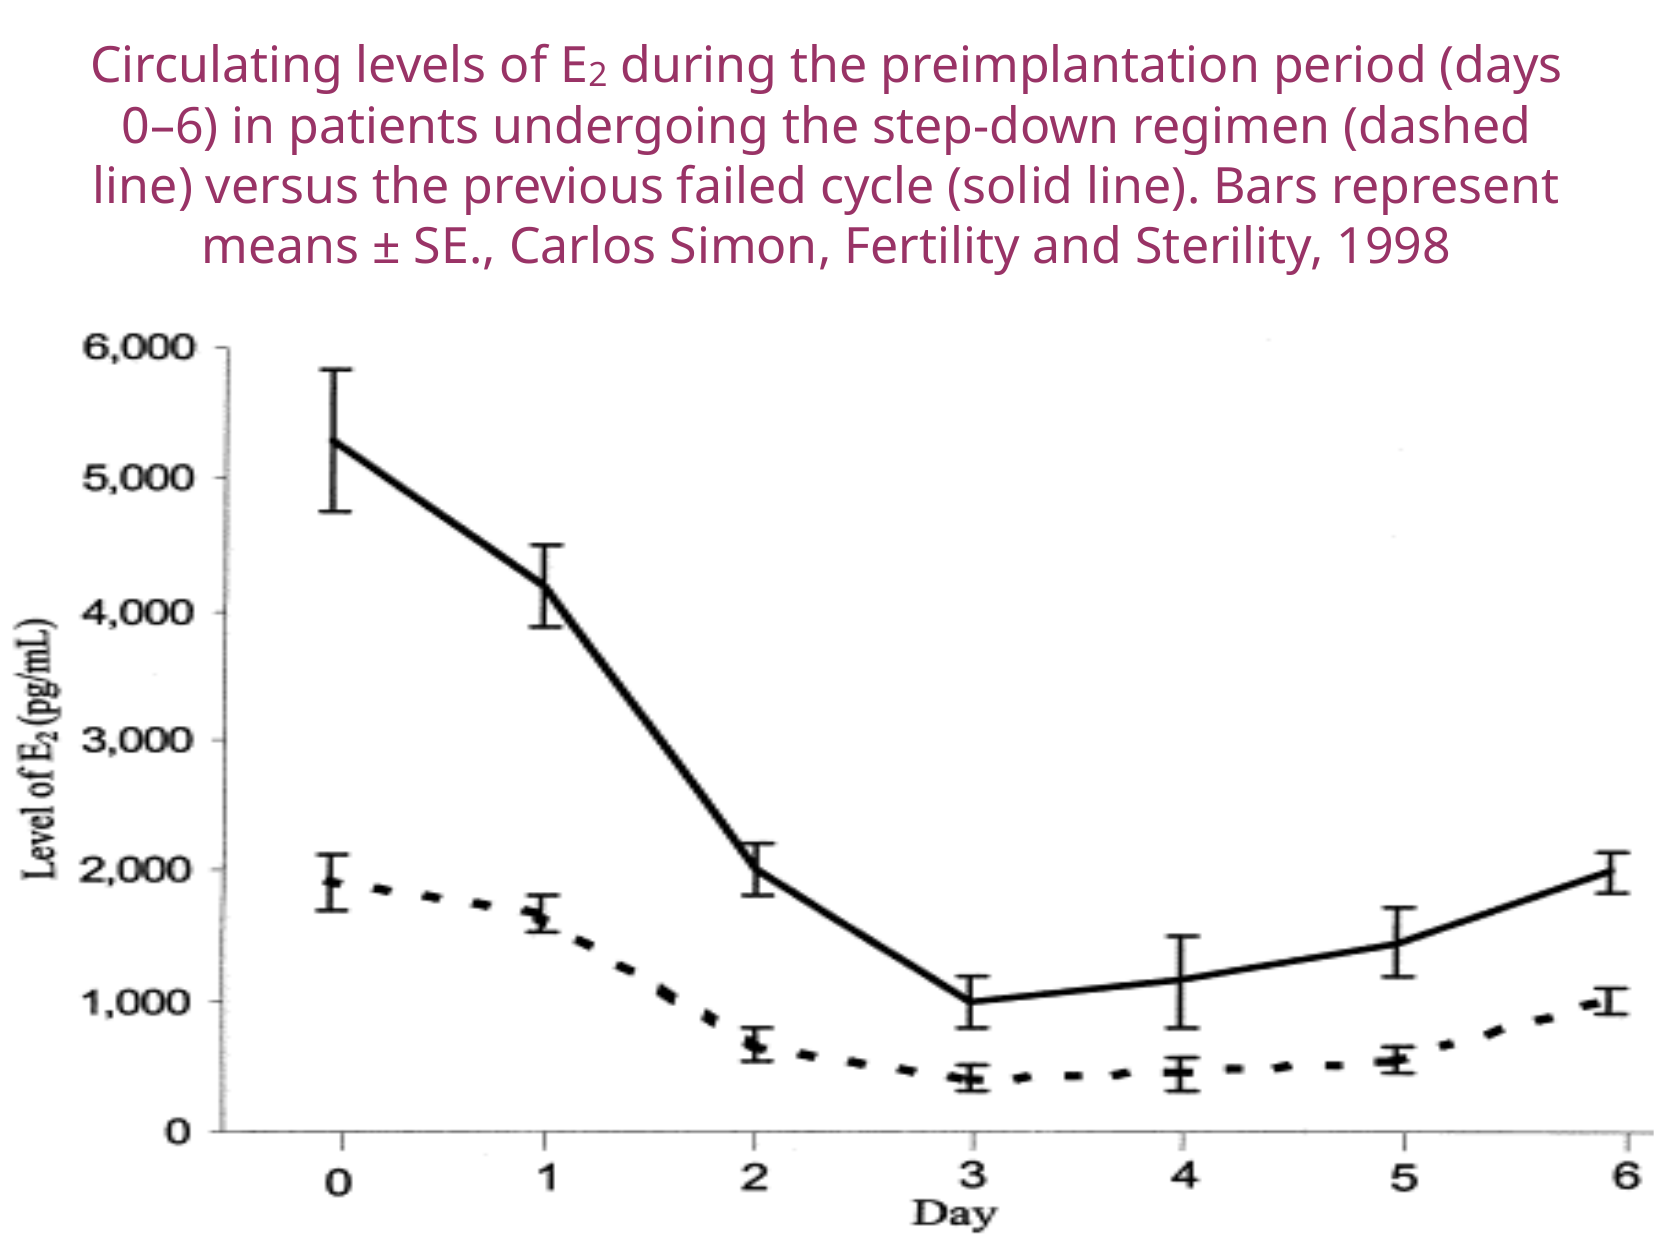

# Circulating levels of E2 during the preimplantation period (days 0–6) in patients undergoing the step-down regimen (dashed line) versus the previous failed cycle (solid line). Bars represent means ± SE., Carlos Simon, Fertility and Sterility, 1998